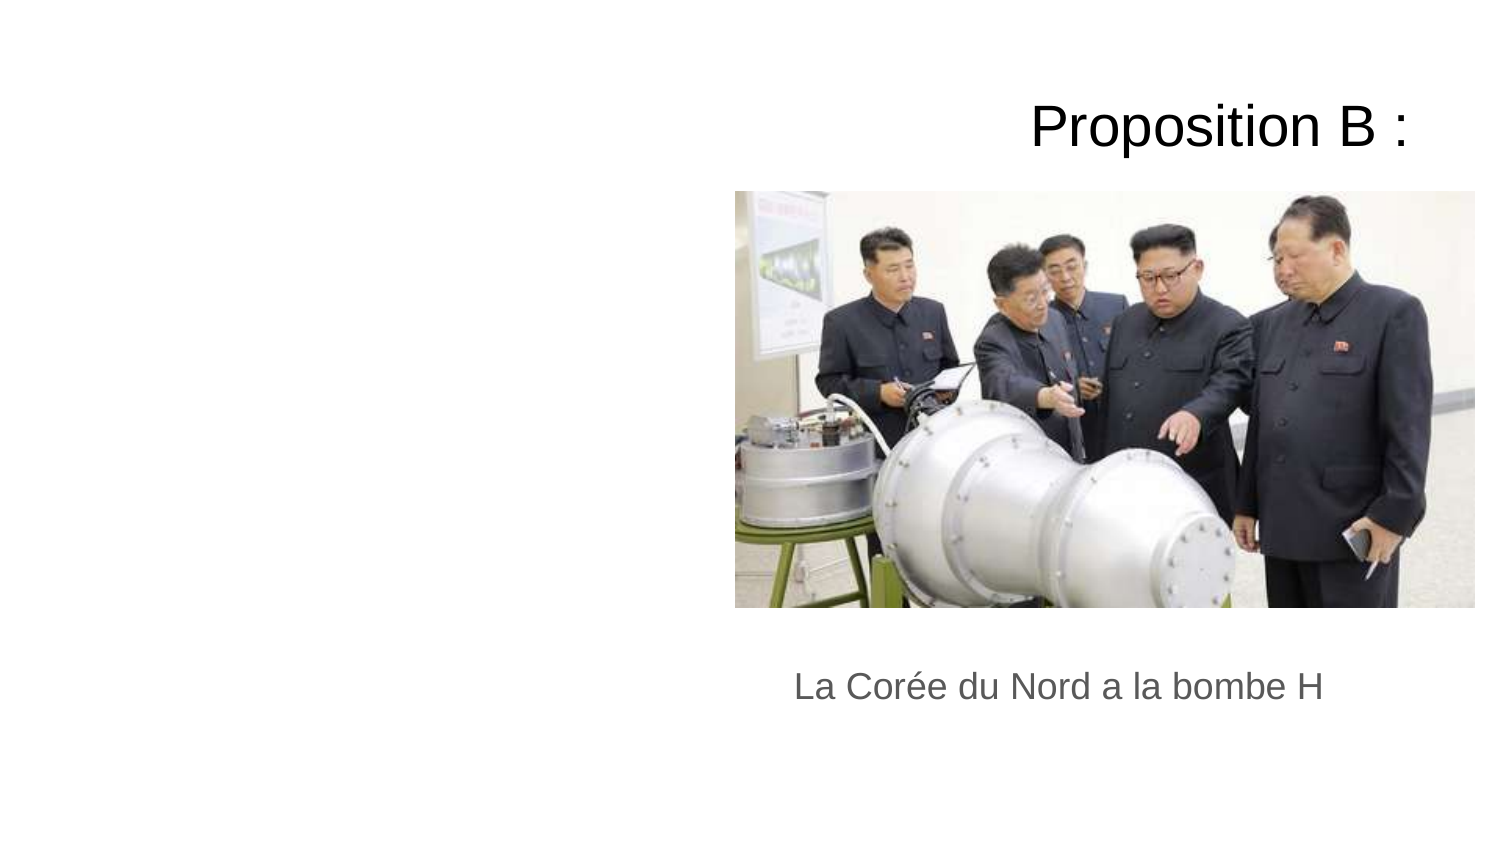

# Proposition B :
La Corée du Nord a la bombe H